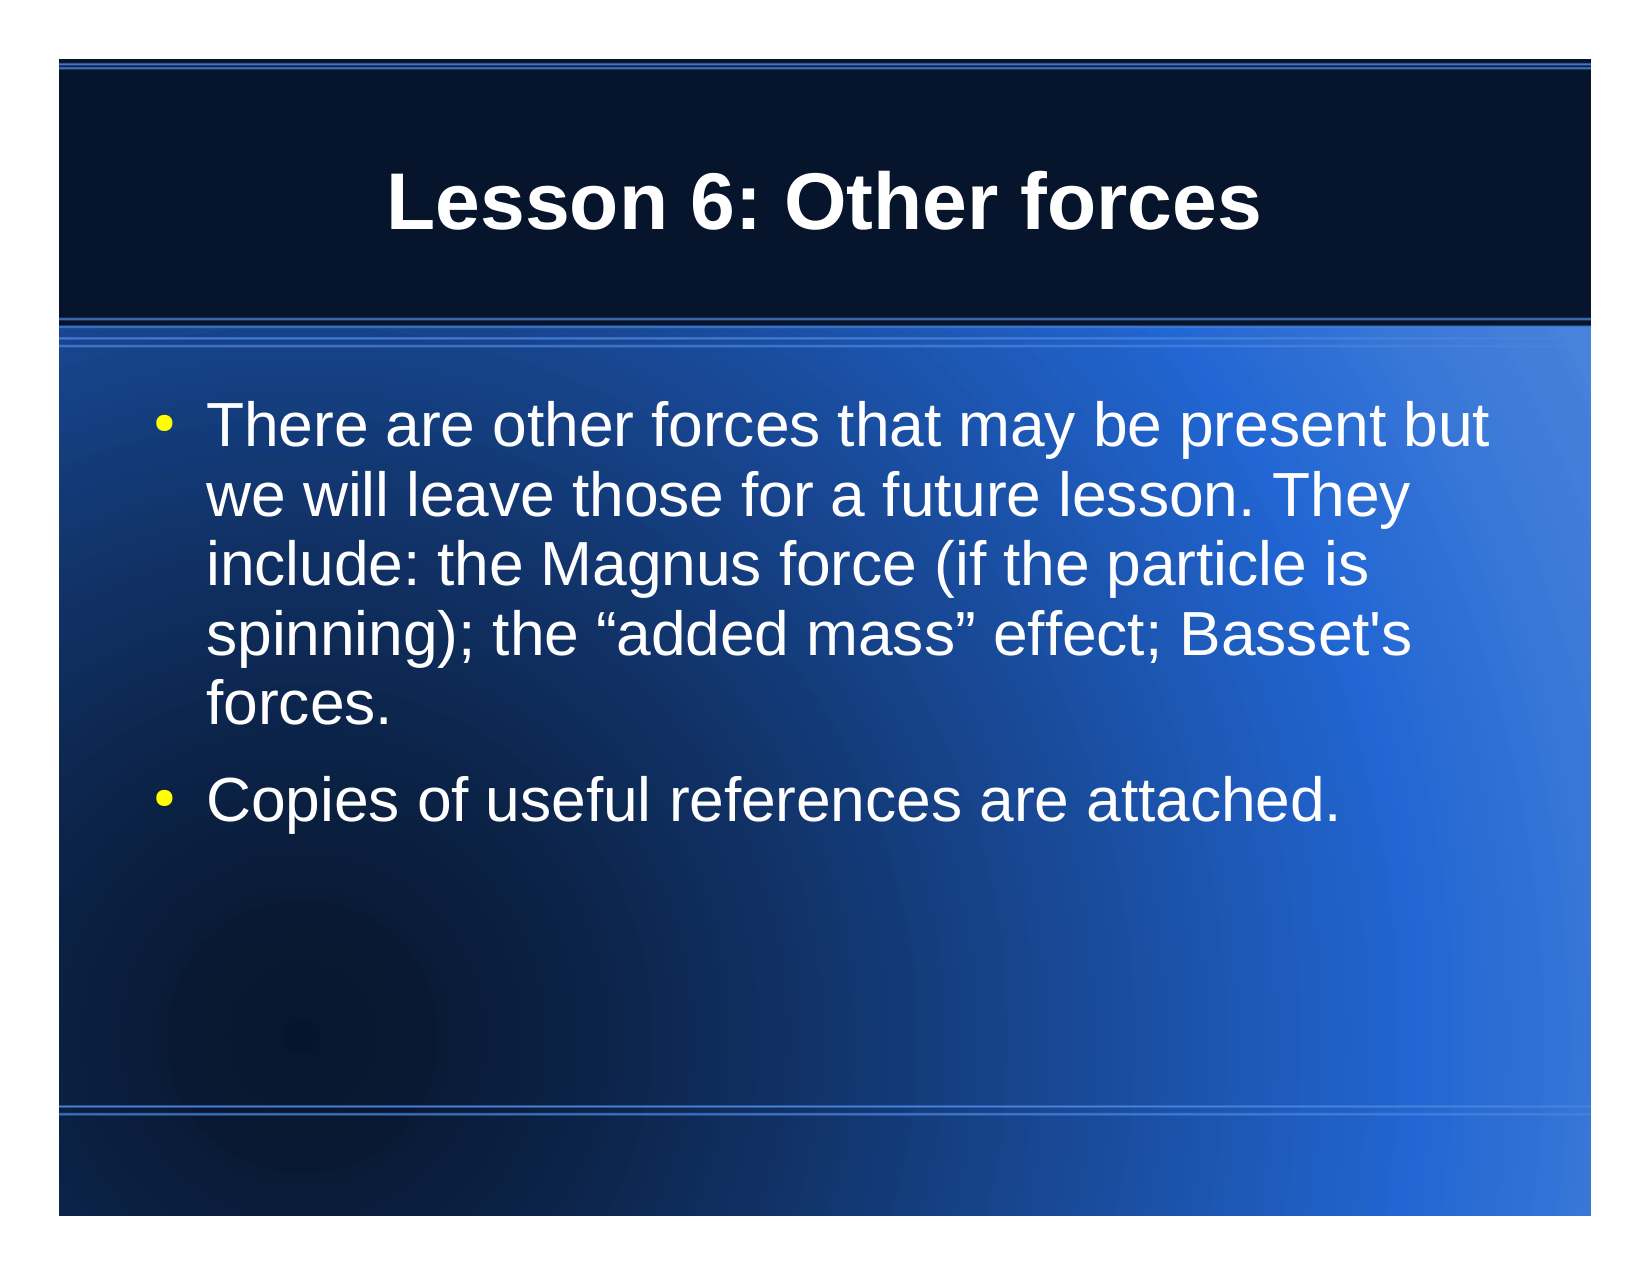

# Lesson 6: Other forces
There are other forces that may be present but we will leave those for a future lesson. They include: the Magnus force (if the particle is spinning); the “added mass” effect; Basset's forces.
Copies of useful references are attached.